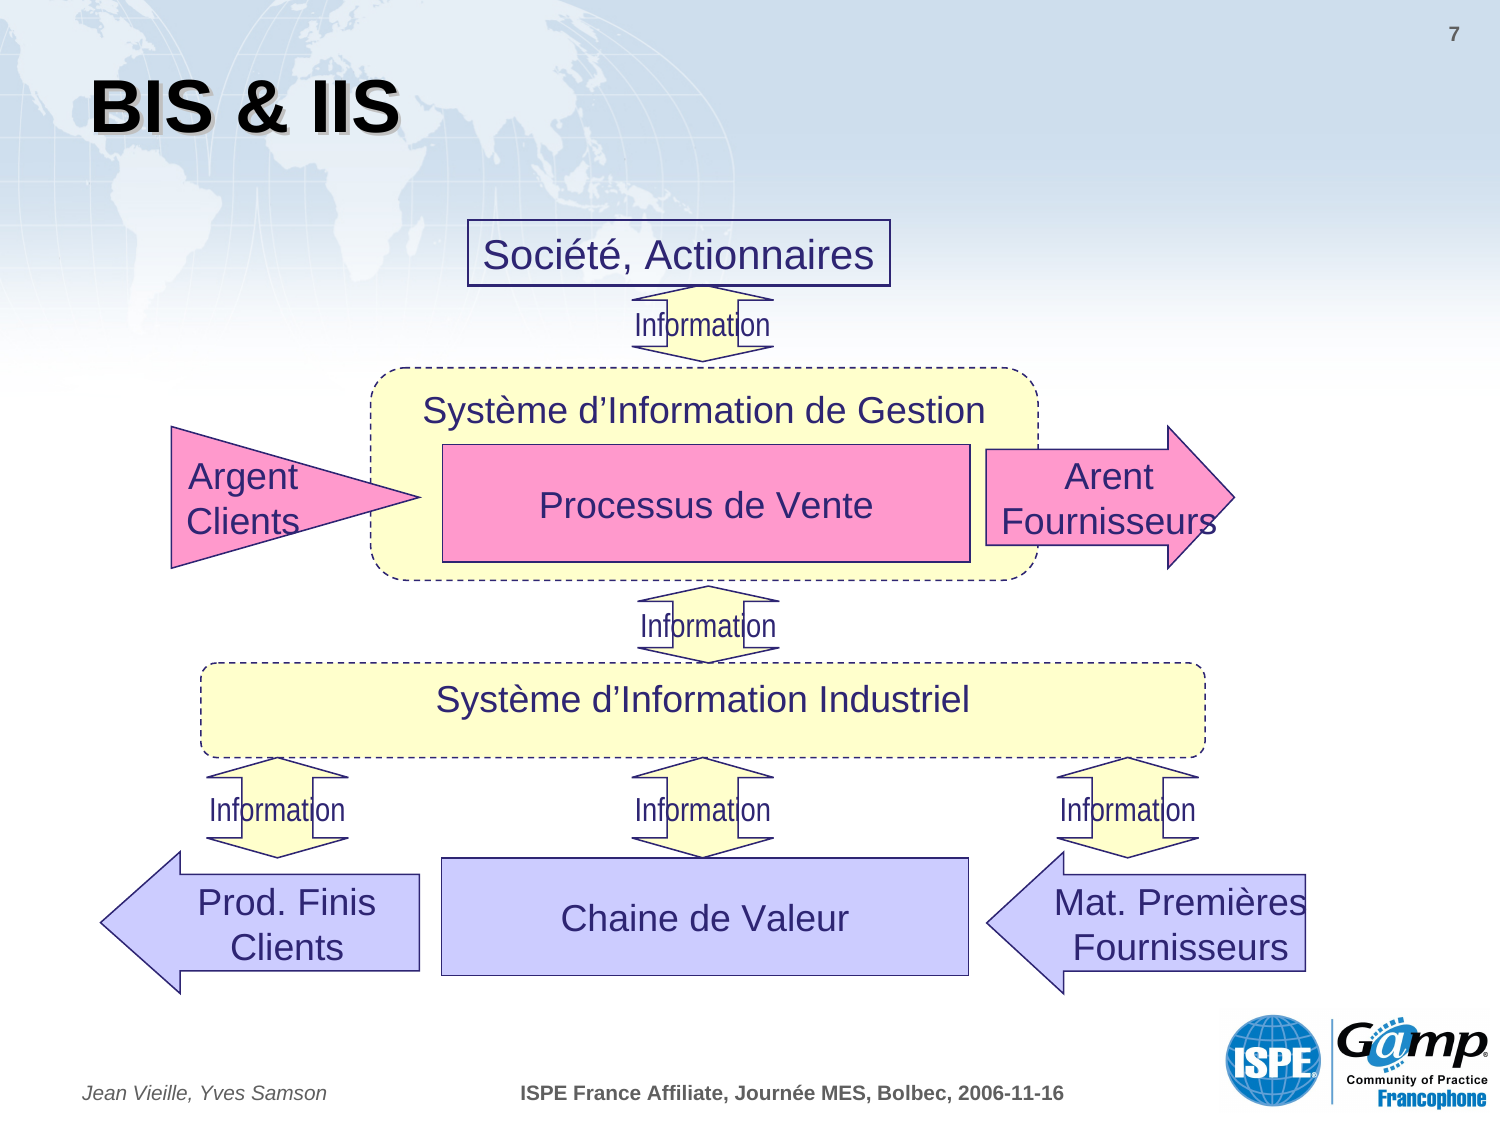

# BIS & IIS
Société, Actionnaires
Information
Système d’Information de Gestion
Argent
Clients
Arent
Fournisseurs
Processus de Vente
Information
Système d’Information Industriel
Information
Information
Information
Prod. Finis
Clients
Mat. Premières
Fournisseurs
Chaine de Valeur